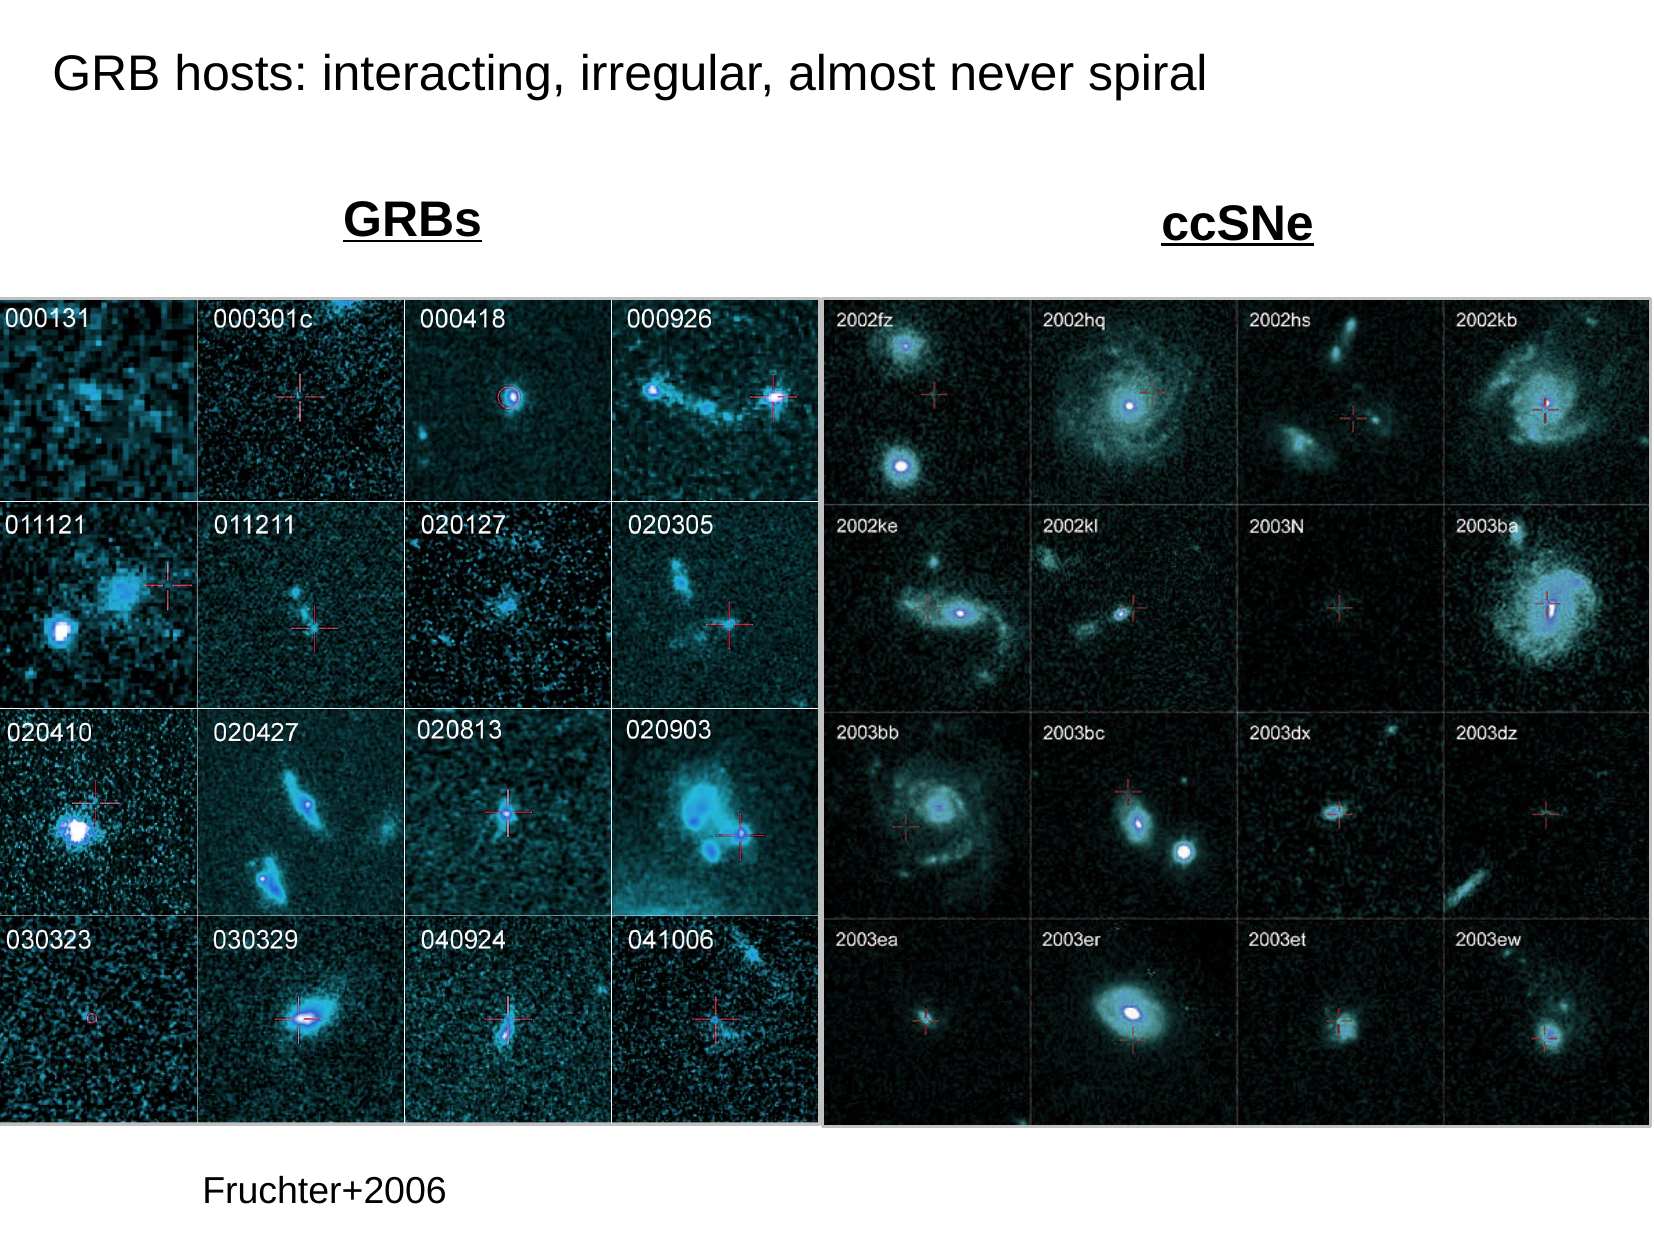

GRB hosts: interacting, irregular, almost never spiral
GRBs
ccSNe
Fruchter+2006